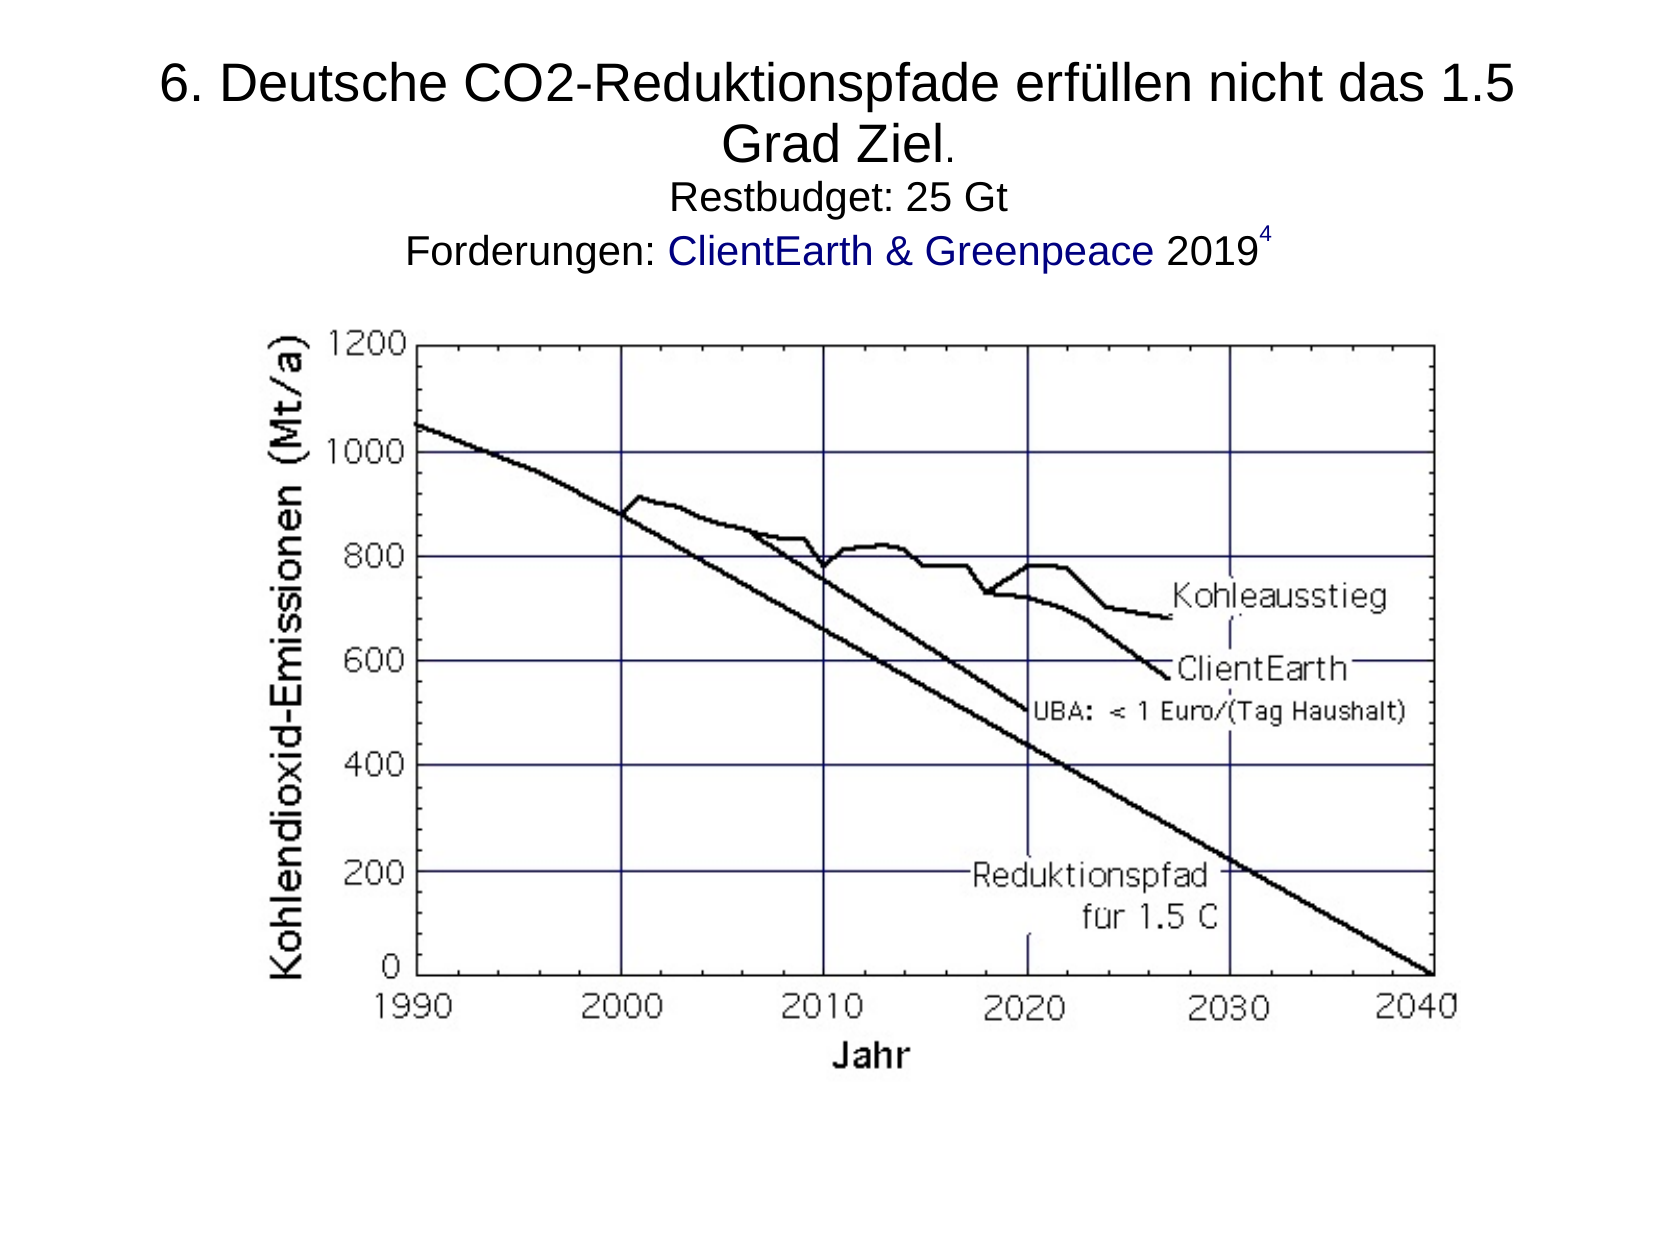

# 6. Deutsche CO2-Reduktionspfade erfüllen nicht das 1.5 Grad Ziel. Restbudget: 25 Gt Forderungen: ClientEarth & Greenpeace 20194